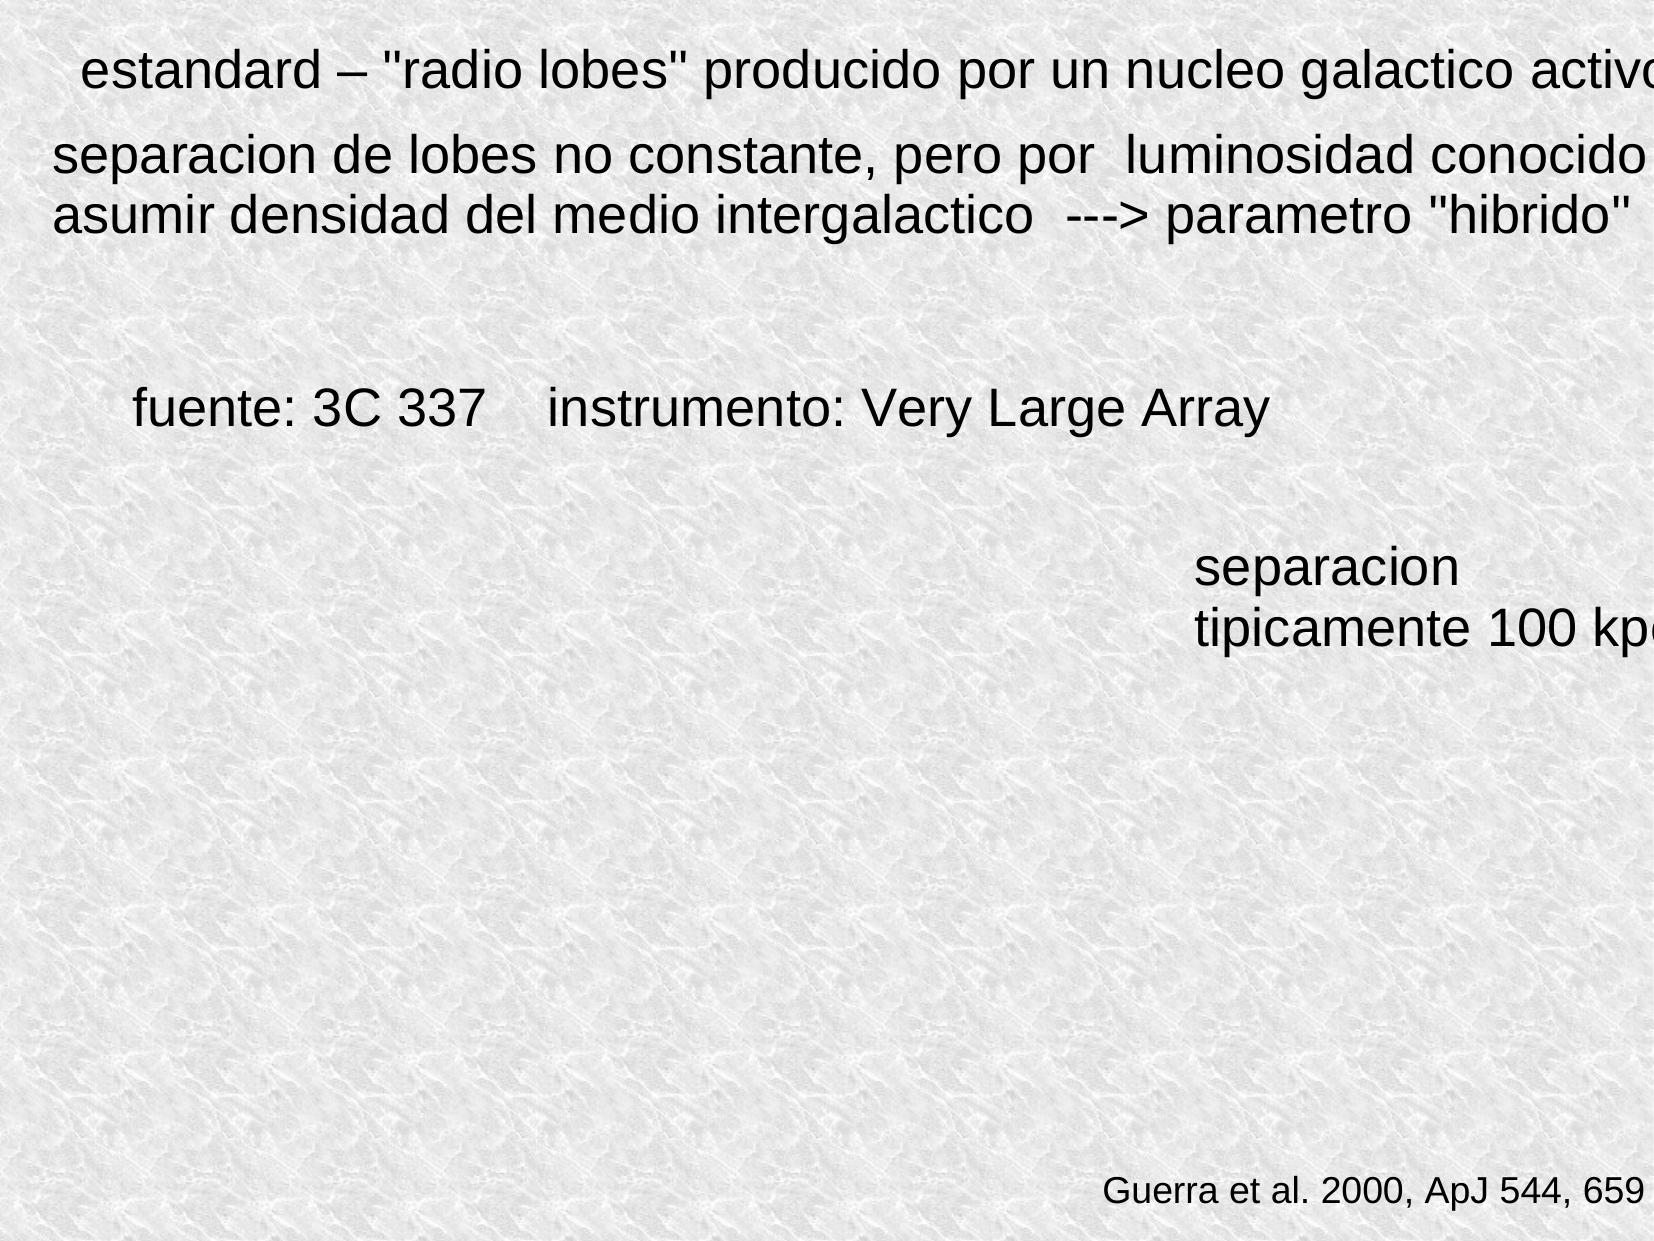

estandard – ''radio lobes'' producido por un nucleo galactico activo
separacion de lobes no constante, pero por luminosidad conocido y
asumir densidad del medio intergalactico ---> parametro ''hibrido'' cte.
fuente: 3C 337 instrumento: Very Large Array
separacion
tipicamente 100 kpc
Guerra et al. 2000, ApJ 544, 659